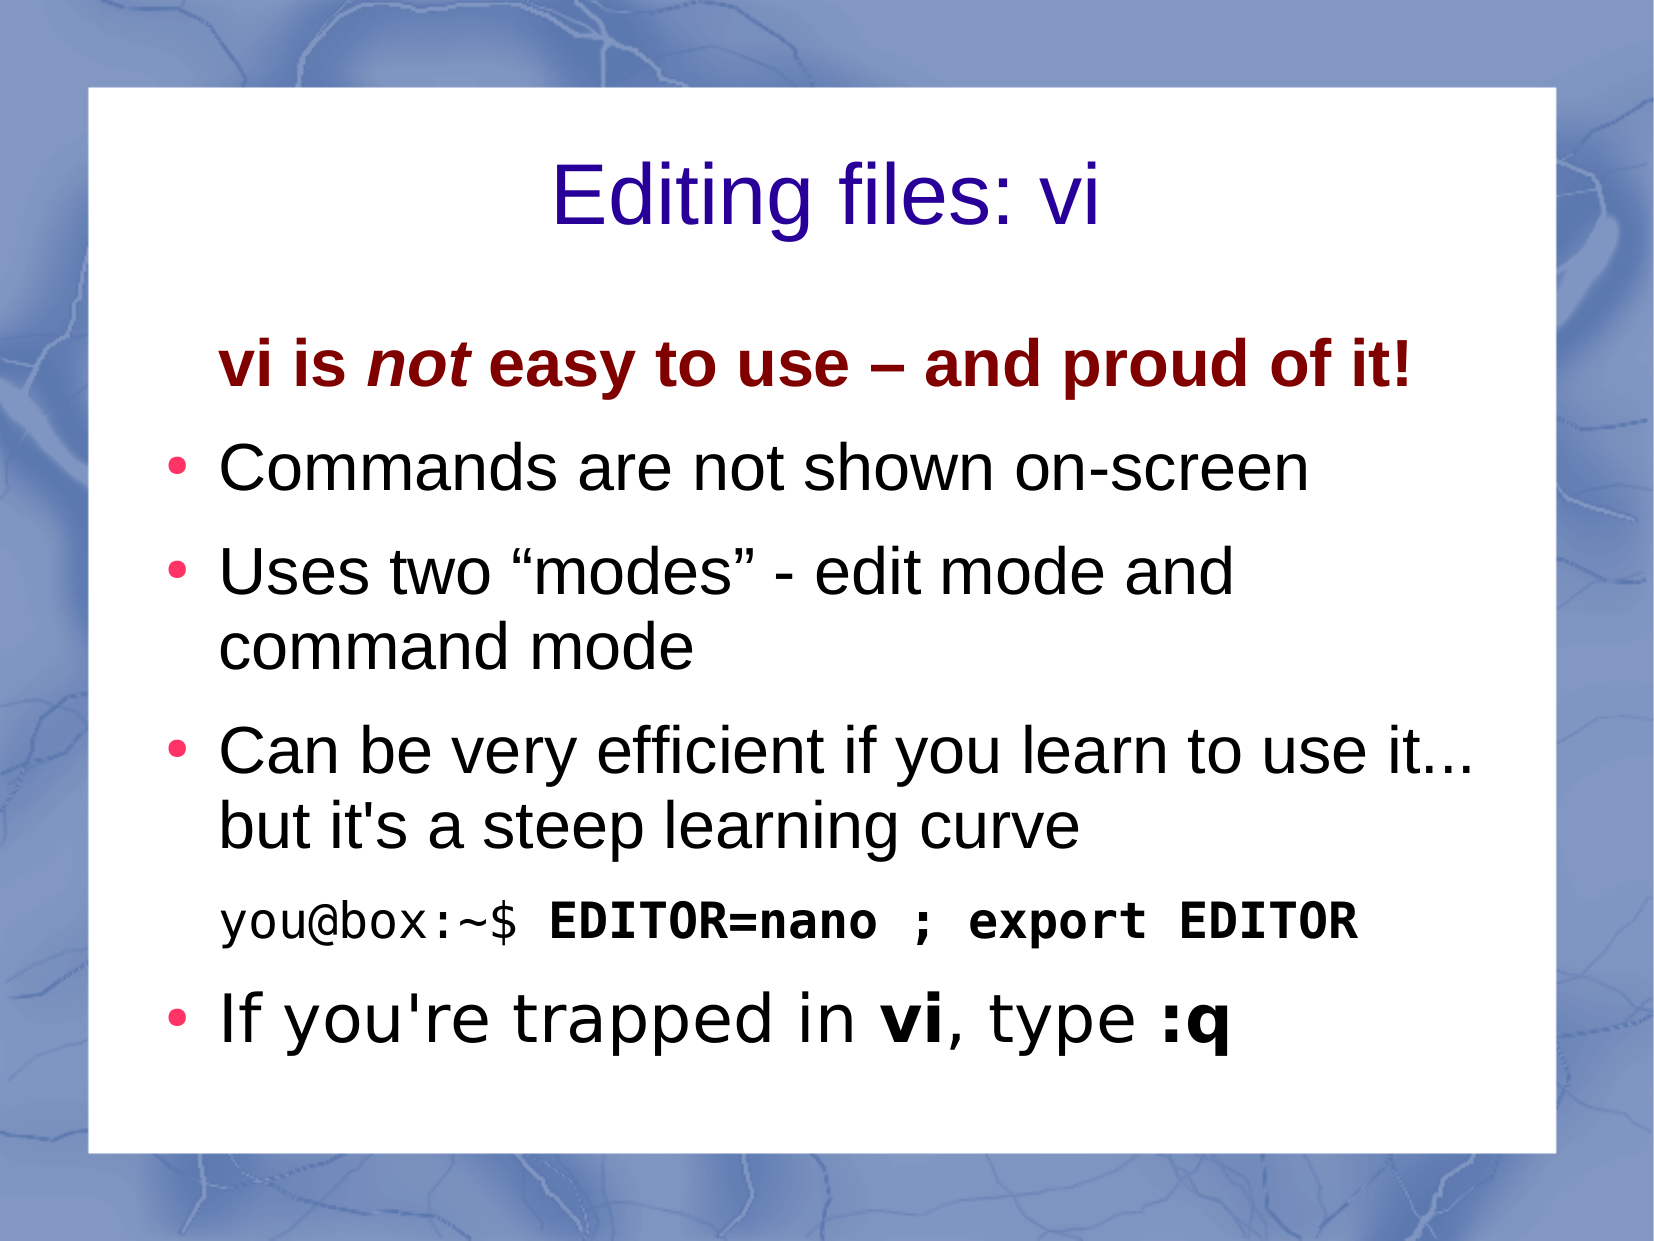

# Editing files: vi
vi is not easy to use – and proud of it!
Commands are not shown on-screen
Uses two “modes” - edit mode and command mode
Can be very efficient if you learn to use it... but it's a steep learning curve
you@box:~$ EDITOR=nano ; export EDITOR
If you're trapped in vi, type :q